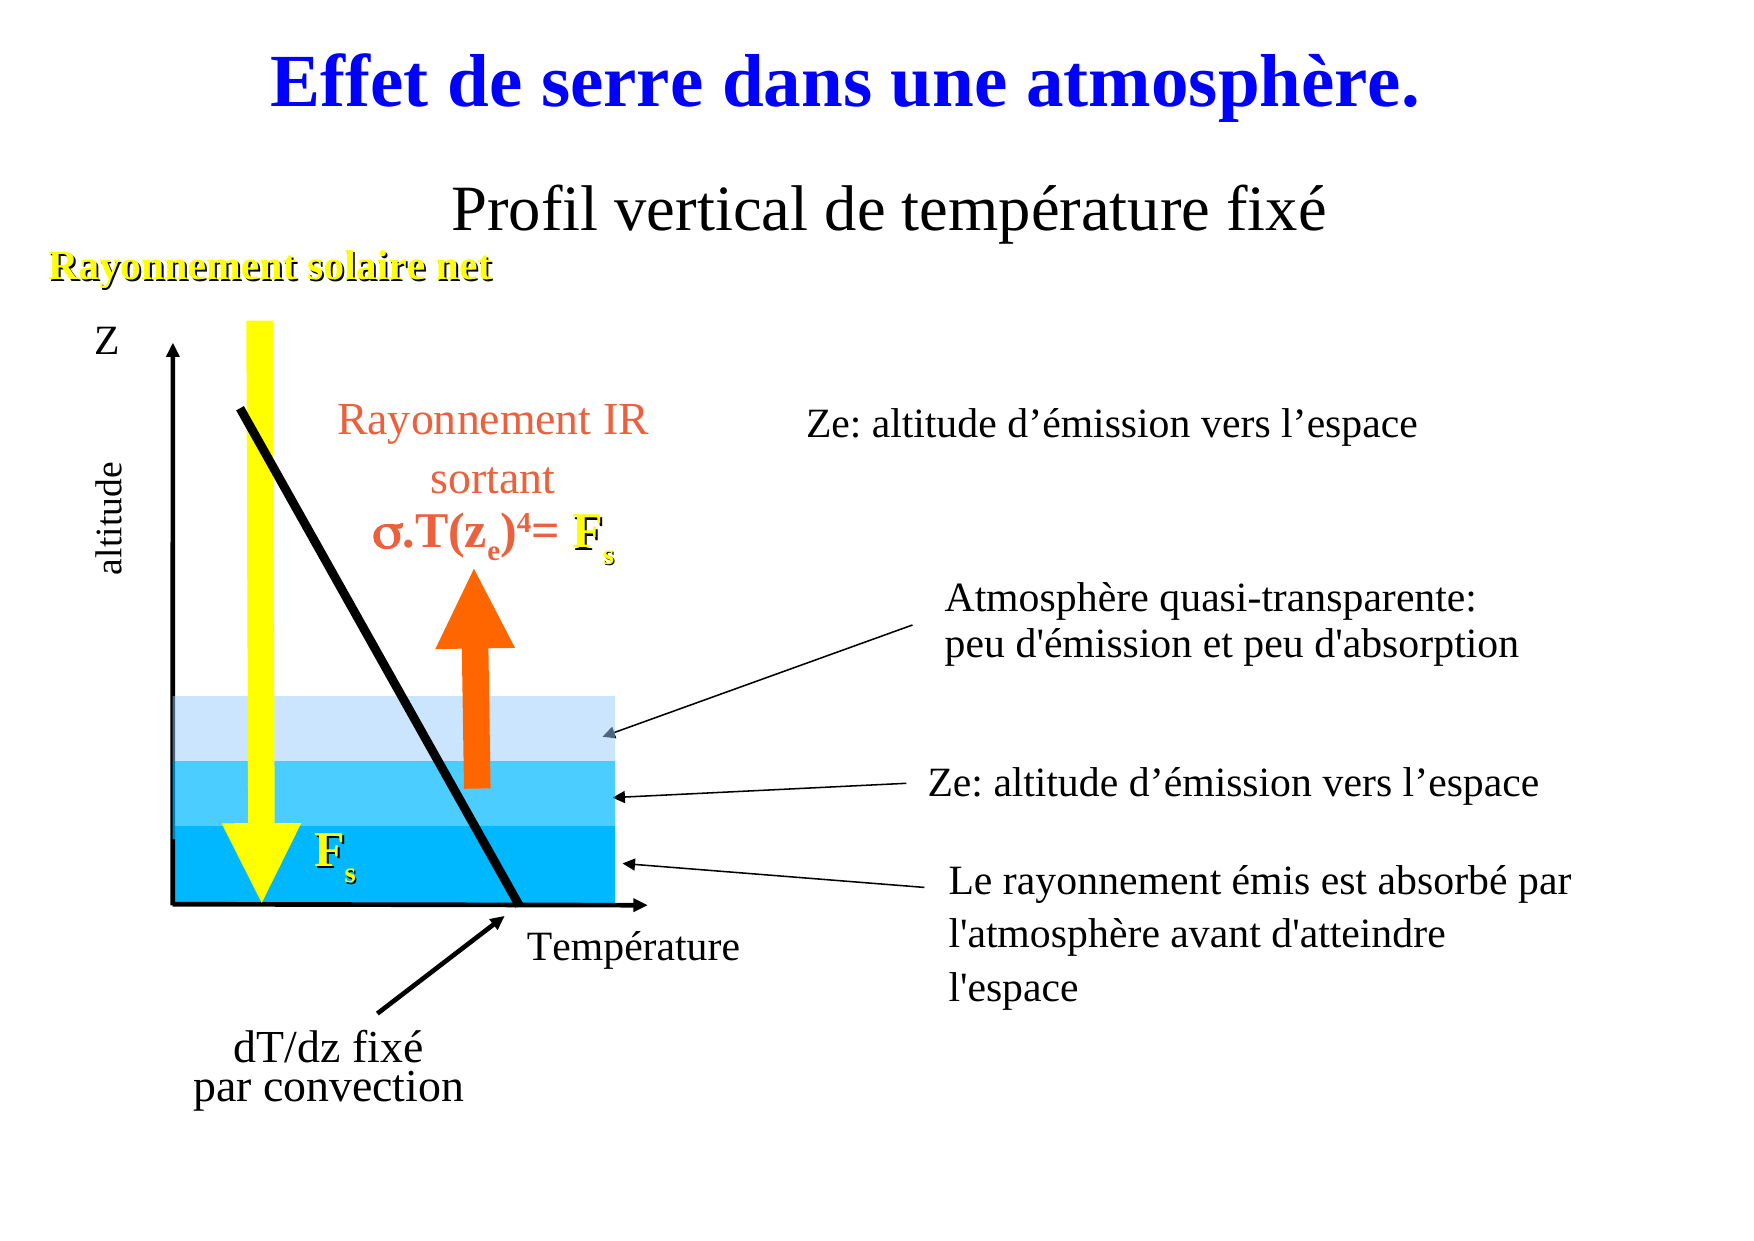

Effet de serre dans une atmosphère.
Profil vertical de température fixé
Rayonnement solaire net
Z
Rayonnement IR sortant
.T(ze)4= Fs
Ze: altitude d’émission vers l’espace
altitude
Atmosphère quasi-transparente:
peu d'émission et peu d'absorption
Ze: altitude d’émission vers l’espace
Fs
Le rayonnement émis est absorbé par l'atmosphère avant d'atteindre l'espace
Température
dT/dz fixé
par convection